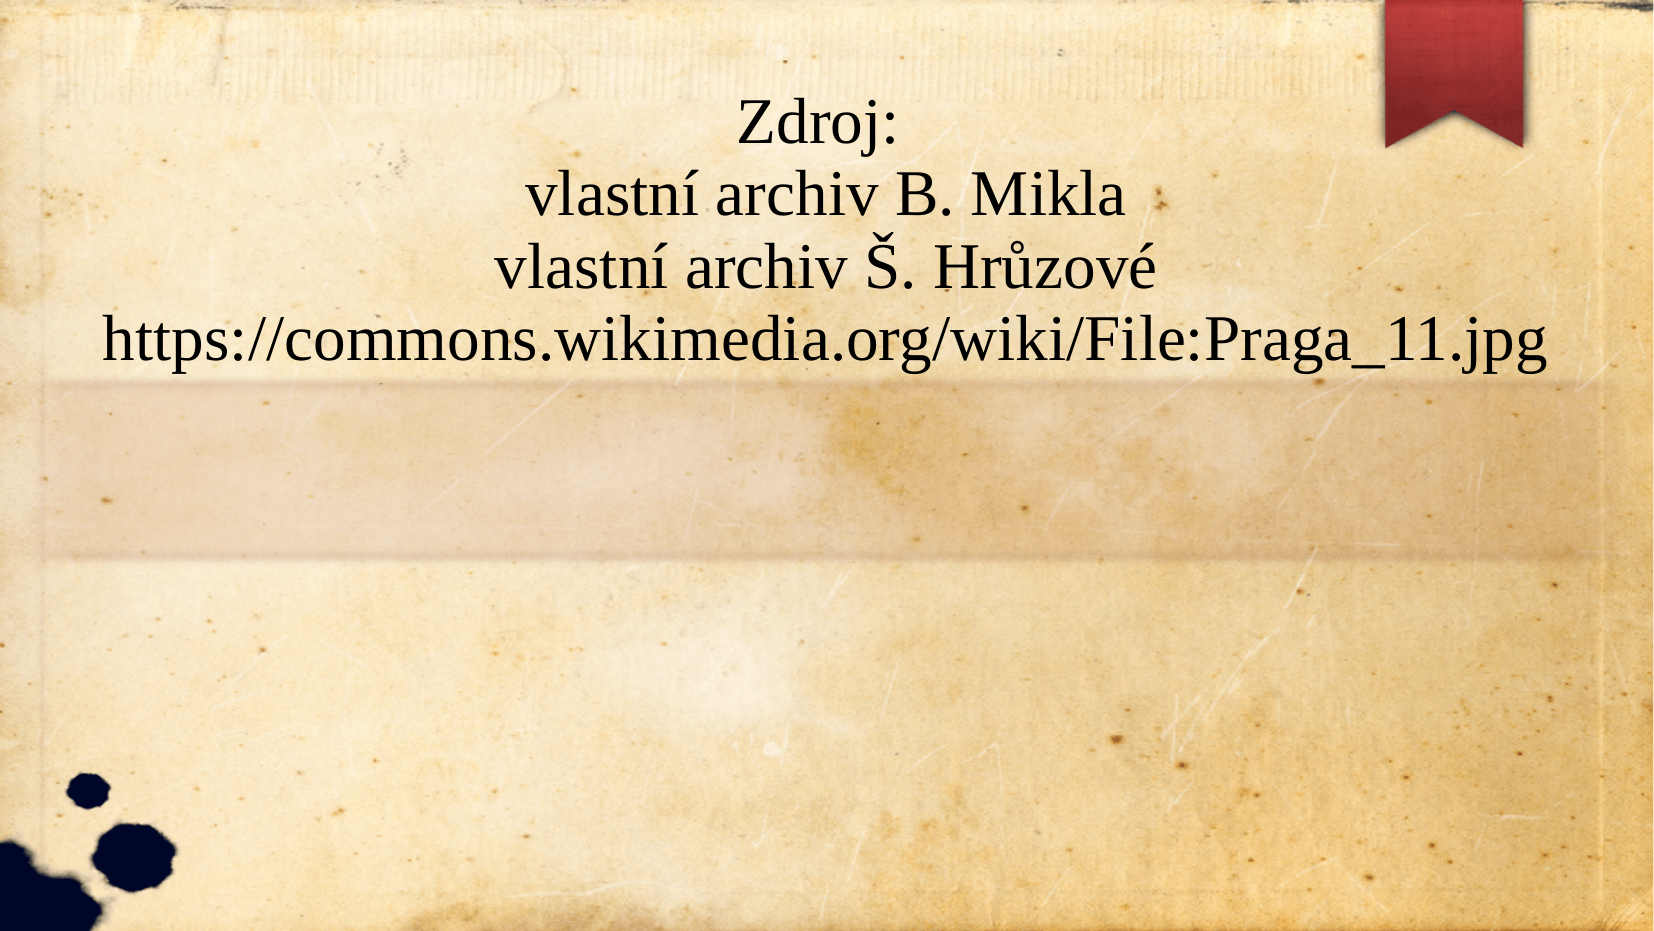

Zdroj:
vlastní archiv B. Mikla
vlastní archiv Š. Hrůzové
https://commons.wikimedia.org/wiki/File:Praga_11.jpg